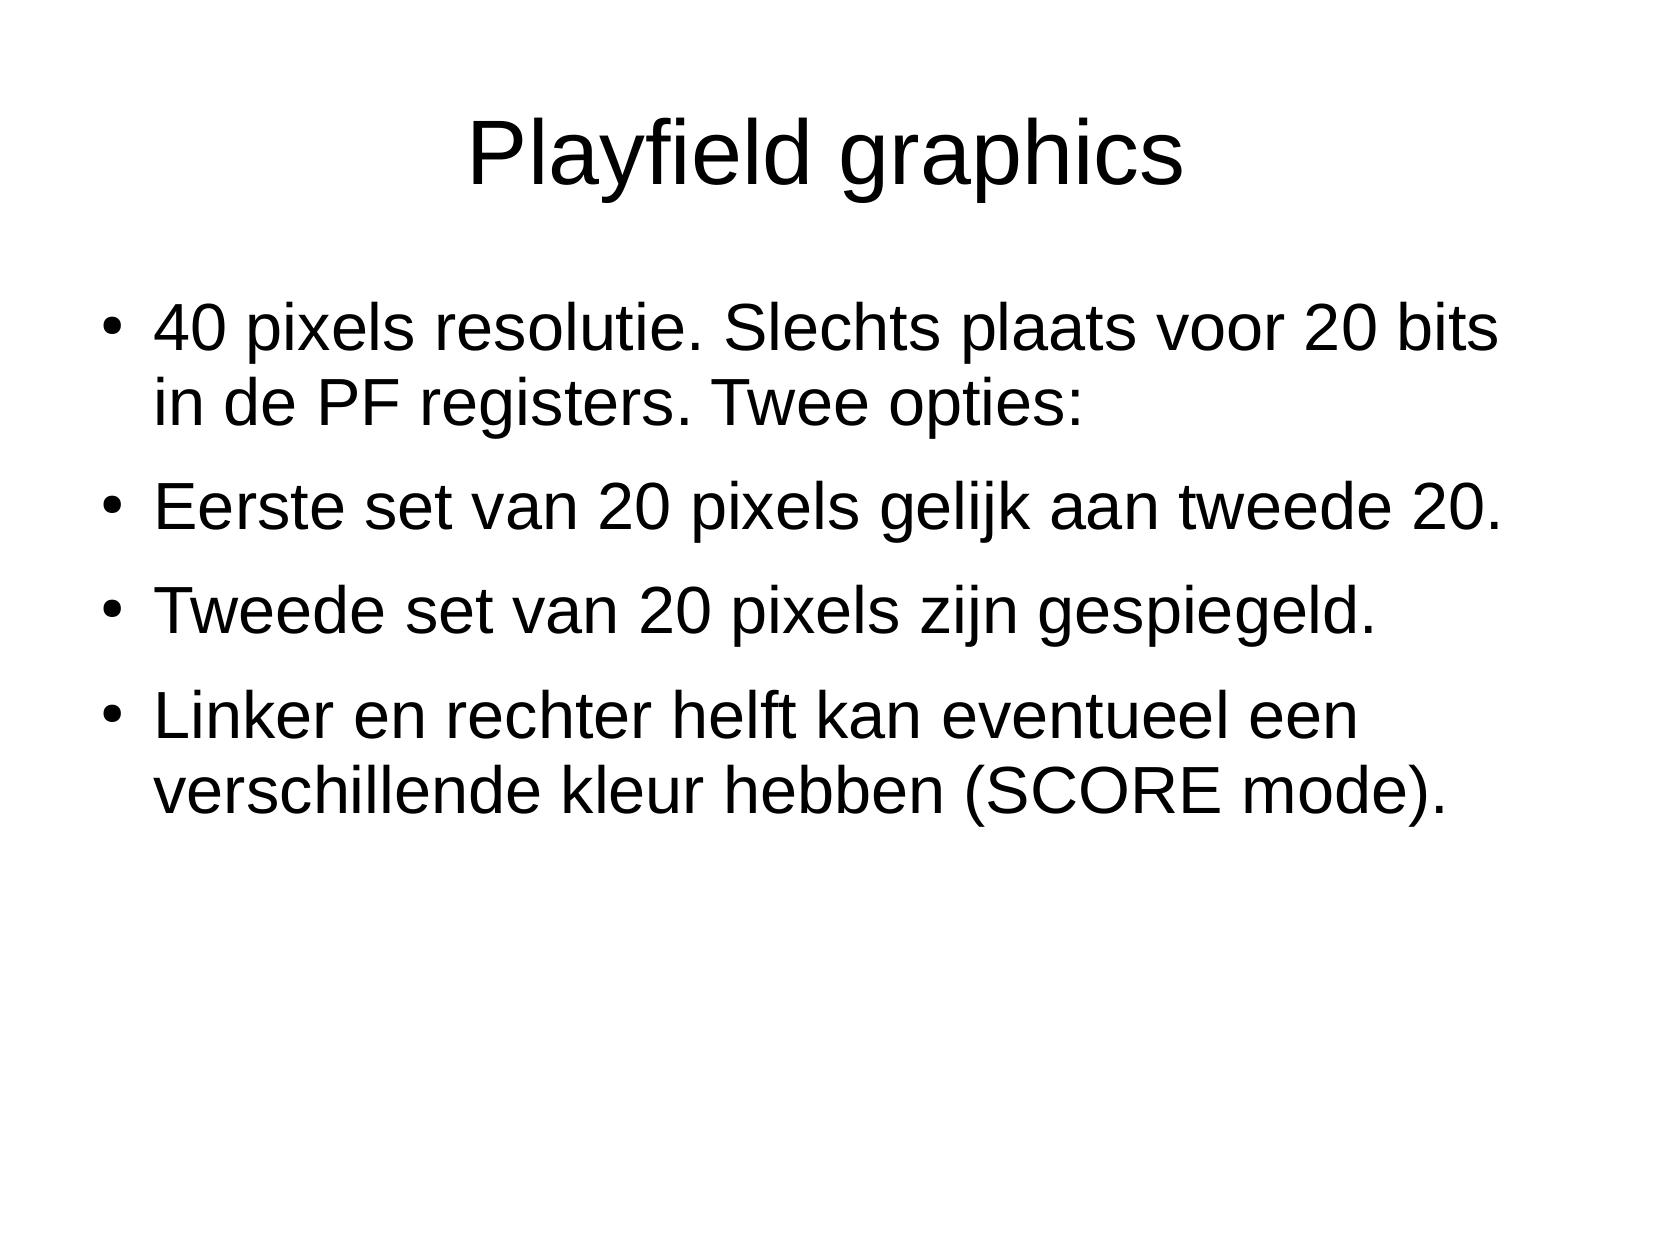

# Playfield graphics
40 pixels resolutie. Slechts plaats voor 20 bits in de PF registers. Twee opties:
Eerste set van 20 pixels gelijk aan tweede 20.
Tweede set van 20 pixels zijn gespiegeld.
Linker en rechter helft kan eventueel een verschillende kleur hebben (SCORE mode).